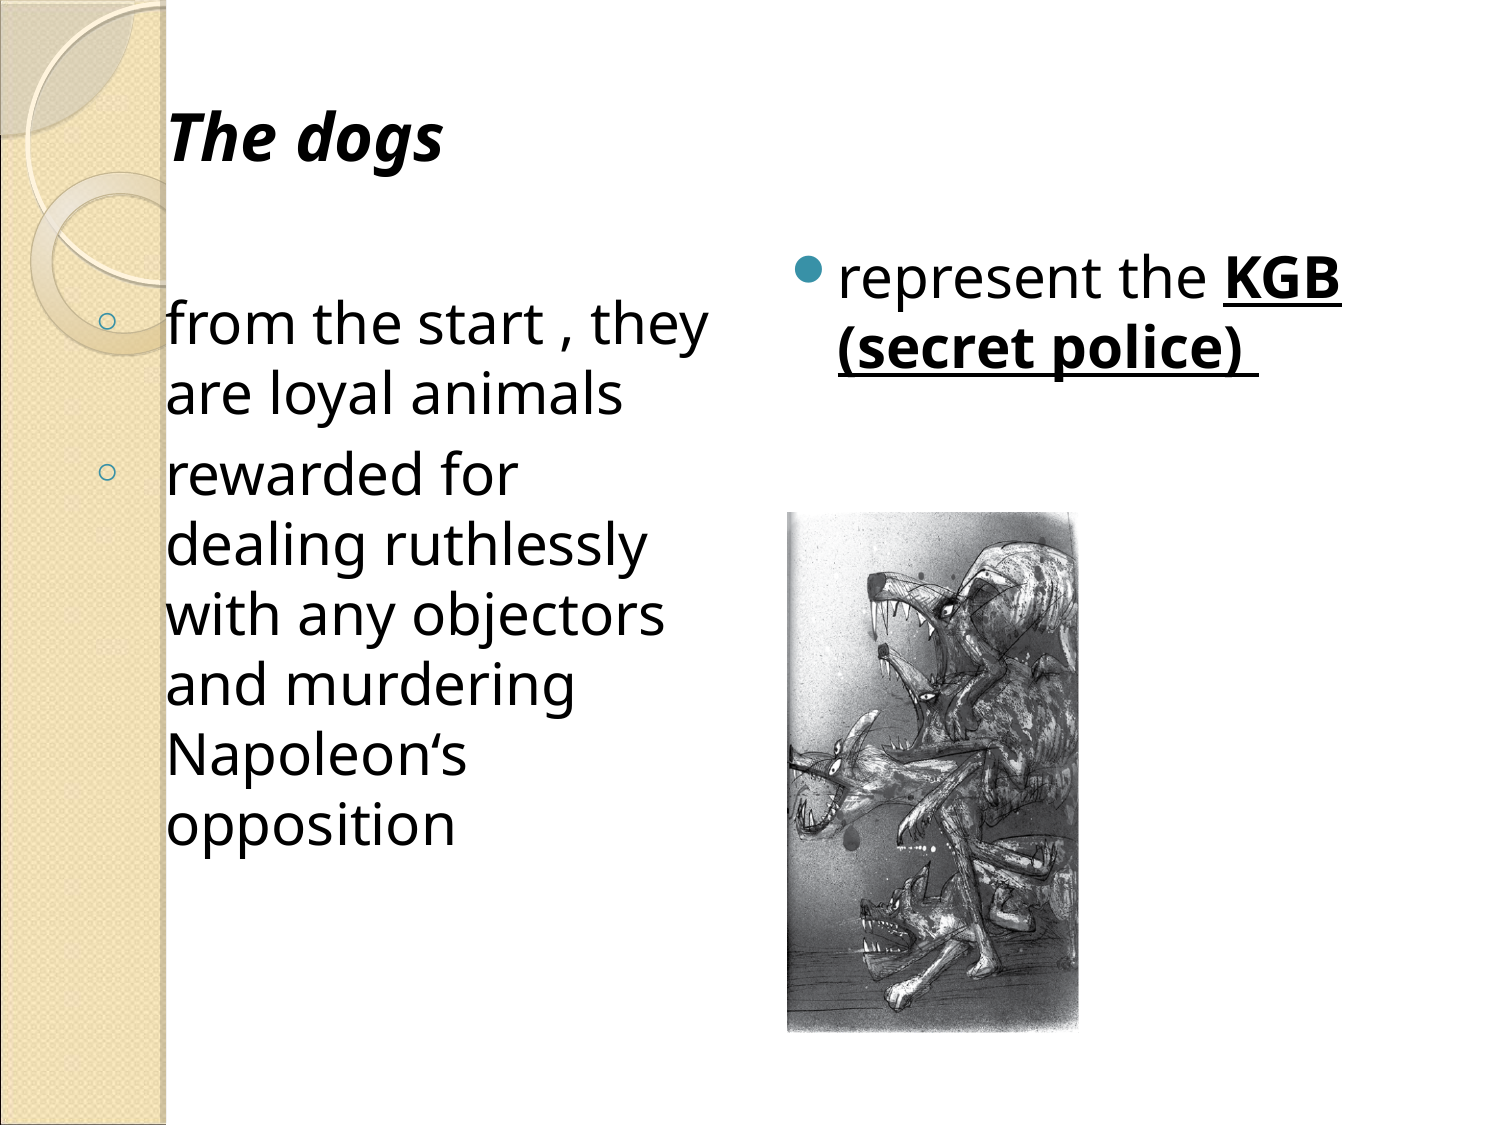

# The dogs
from the start , they are loyal animals
rewarded for dealing ruthlessly with any objectors and murdering Napoleon‘s opposition
represent the KGB (secret police)